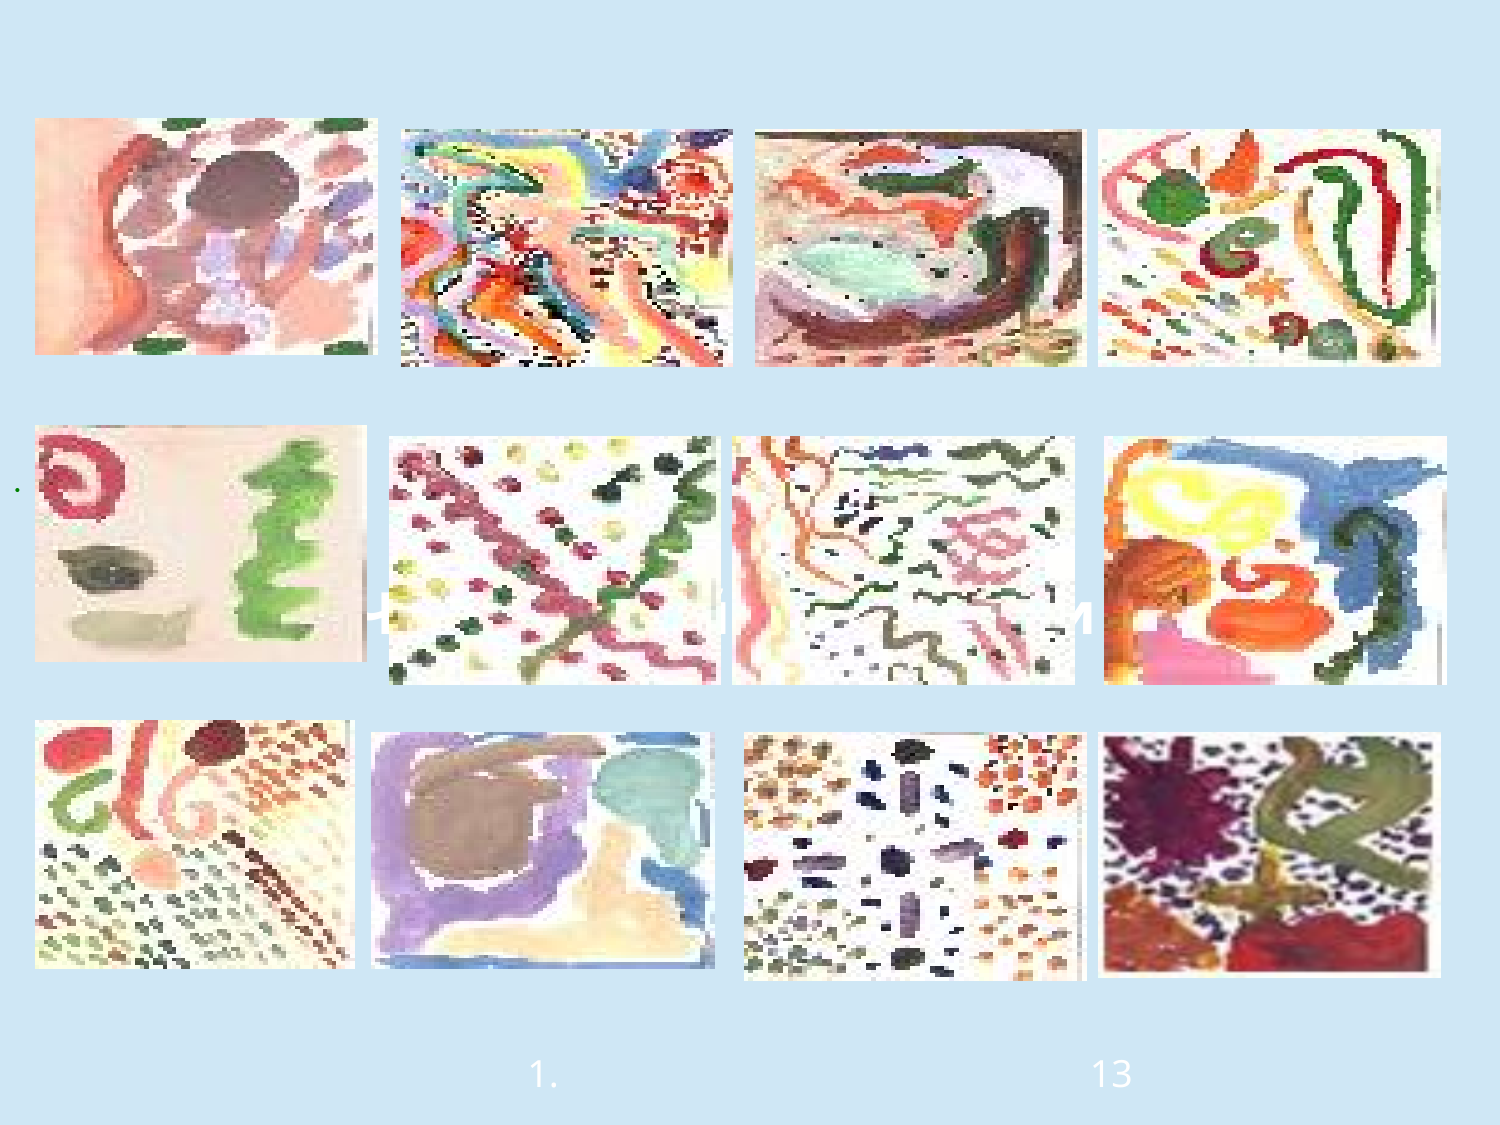

# П.И. Чайковский «Танец феи драже»
1.